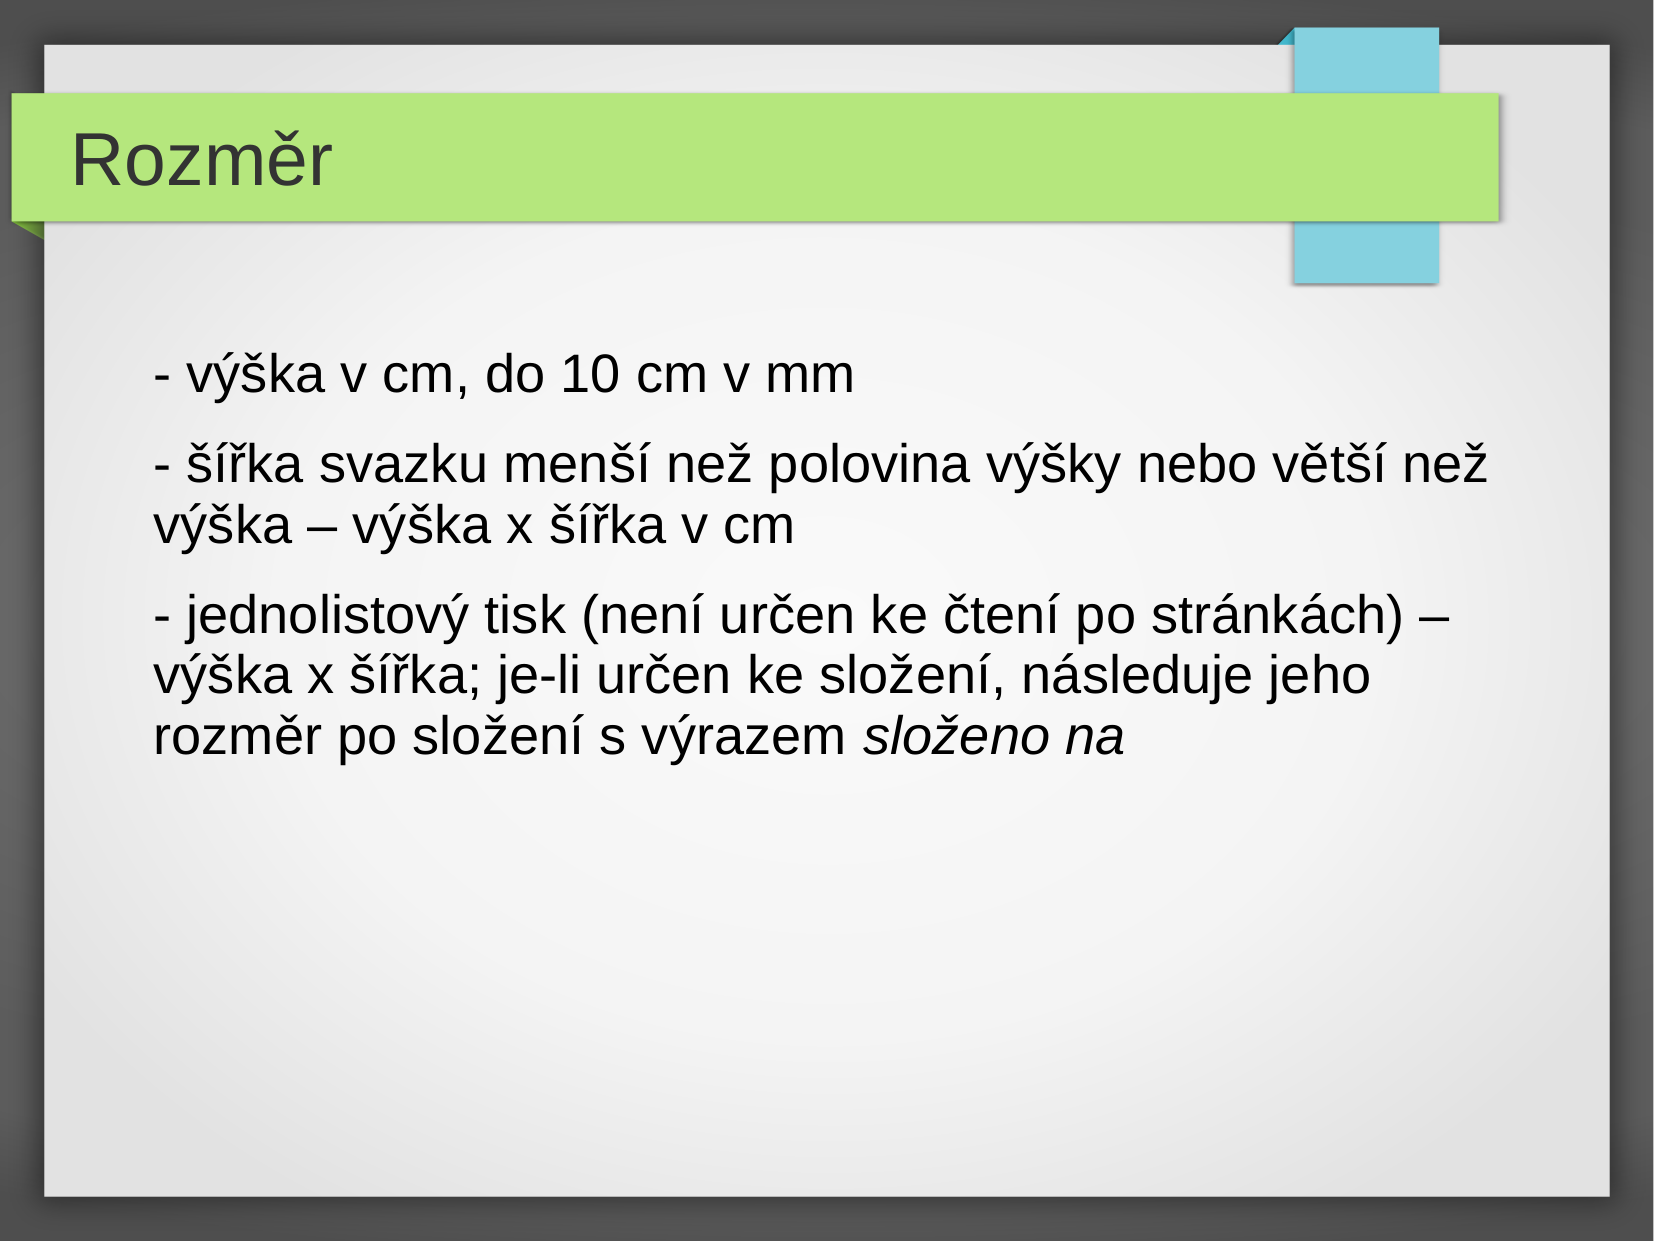

# Rozměr
- výška v cm, do 10 cm v mm
- šířka svazku menší než polovina výšky nebo větší než výška – výška x šířka v cm
- jednolistový tisk (není určen ke čtení po stránkách) – výška x šířka; je-li určen ke složení, následuje jeho rozměr po složení s výrazem složeno na